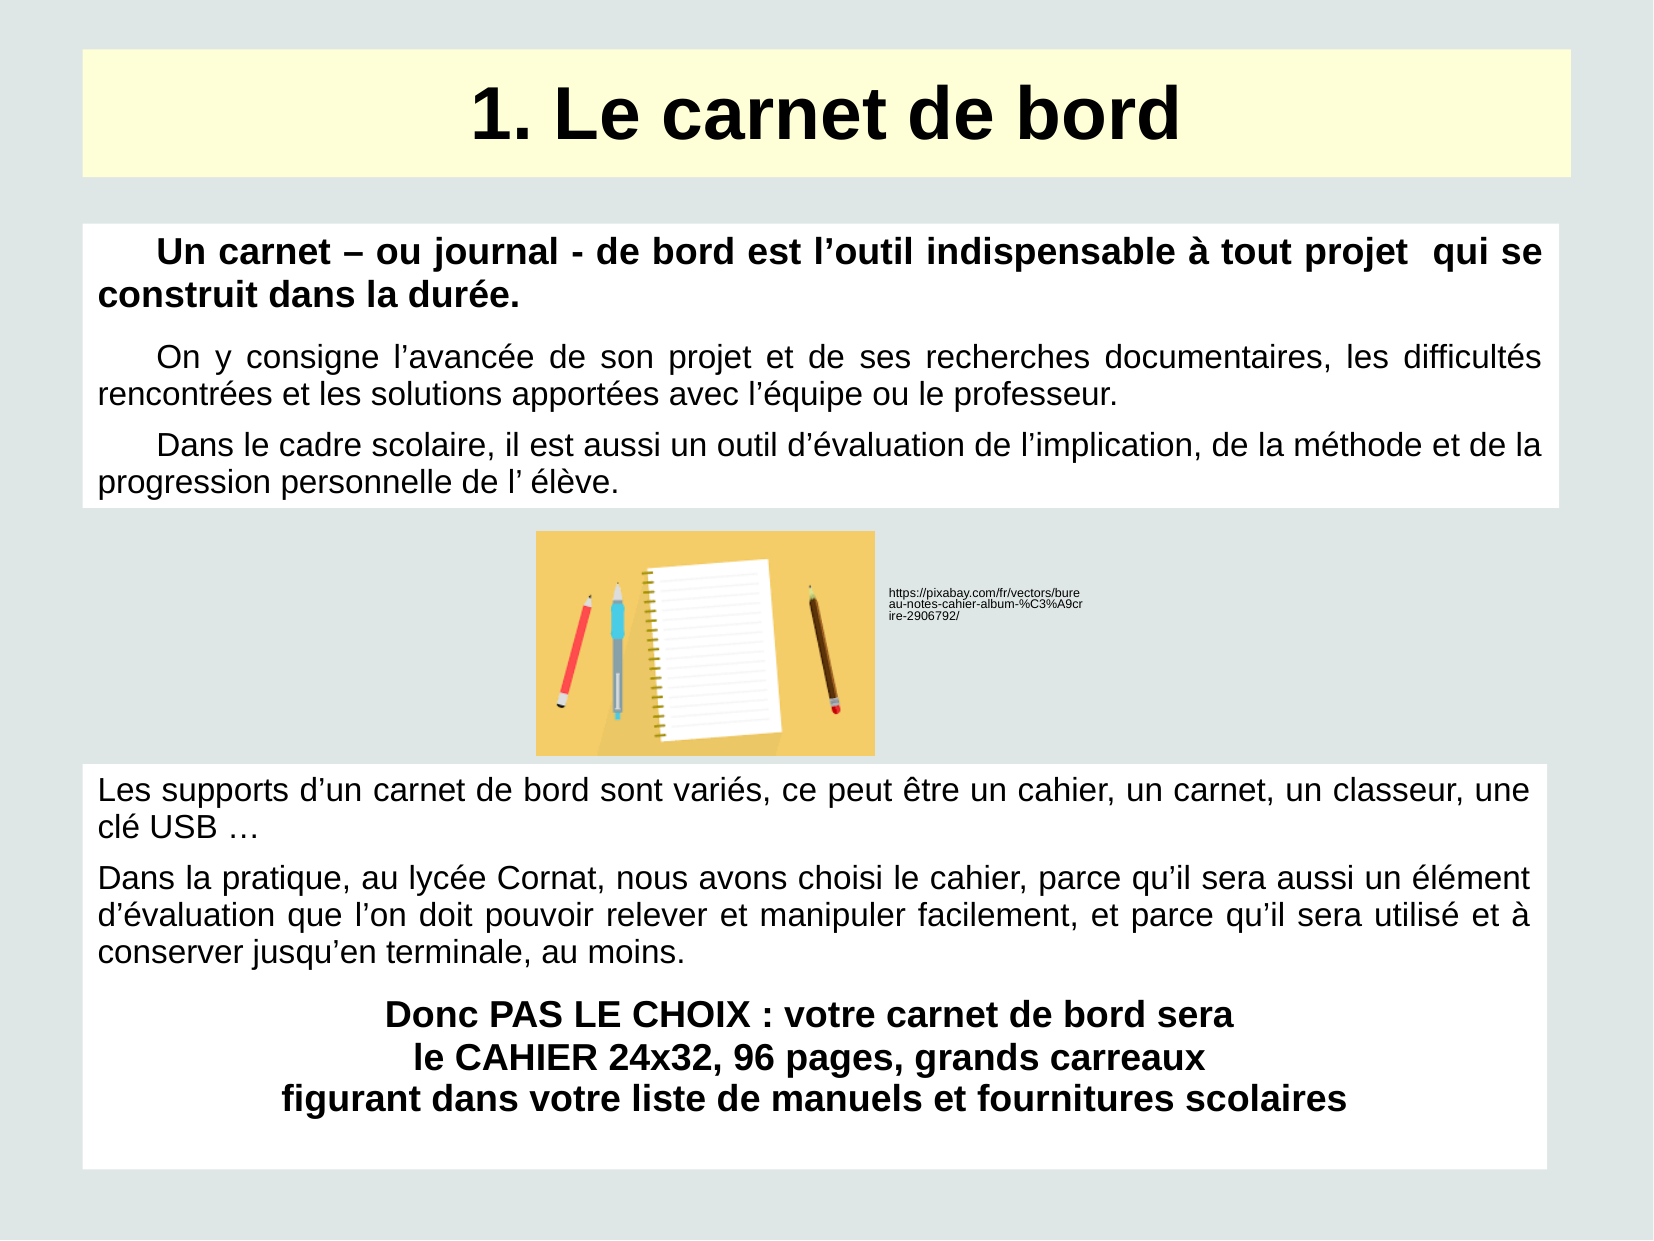

# 1. Le carnet de bord
Un carnet – ou journal - de bord est l’outil indispensable à tout projet qui se construit dans la durée.
On y consigne l’avancée de son projet et de ses recherches documentaires, les difficultés rencontrées et les solutions apportées avec l’équipe ou le professeur.
Dans le cadre scolaire, il est aussi un outil d’évaluation de l’implication, de la méthode et de la progression personnelle de l’ élève.
https://pixabay.com/fr/vectors/bureau-notes-cahier-album-%C3%A9crire-2906792/
Les supports d’un carnet de bord sont variés, ce peut être un cahier, un carnet, un classeur, une clé USB …
Dans la pratique, au lycée Cornat, nous avons choisi le cahier, parce qu’il sera aussi un élément d’évaluation que l’on doit pouvoir relever et manipuler facilement, et parce qu’il sera utilisé et à conserver jusqu’en terminale, au moins.
Donc PAS LE CHOIX : votre carnet de bord sera
le CAHIER 24x32, 96 pages, grands carreaux
figurant dans votre liste de manuels et fournitures scolaires